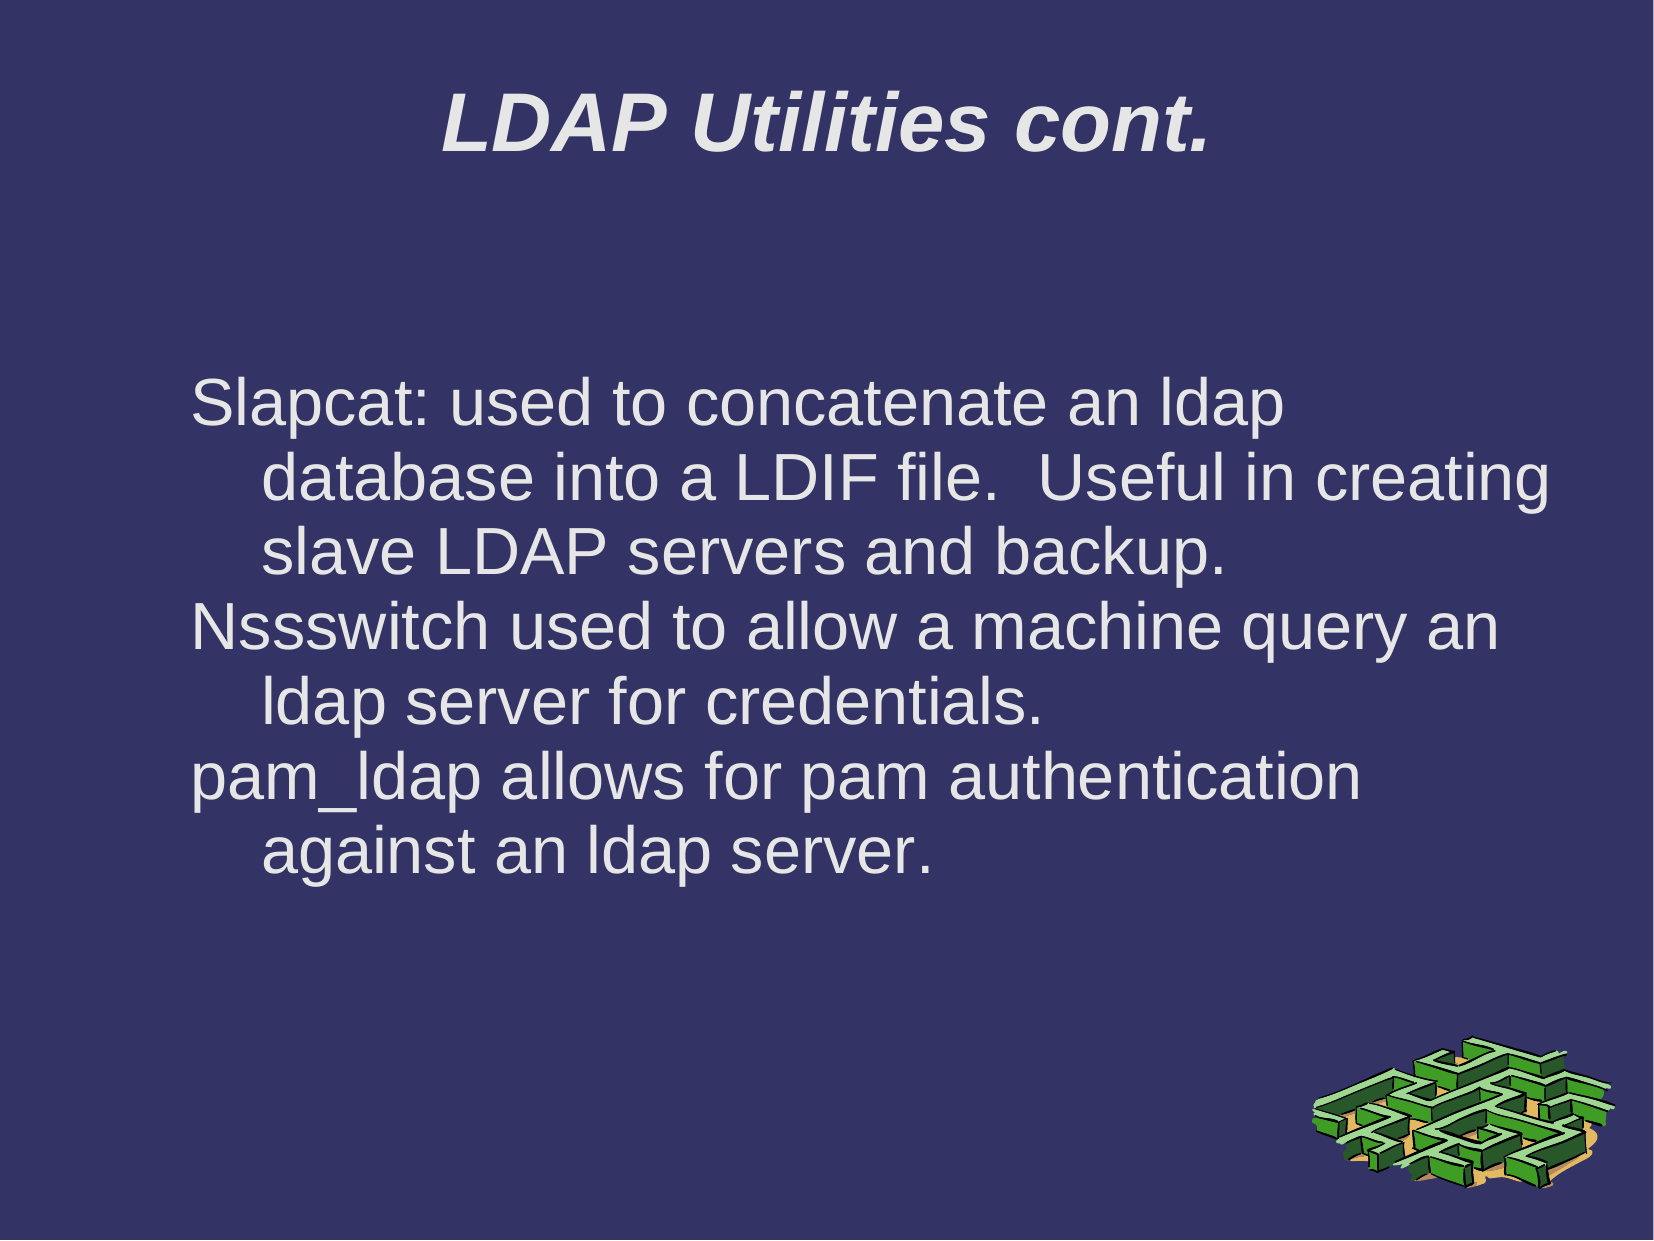

# LDAP Utilities cont.
Slapcat: used to concatenate an ldap database into a LDIF file. Useful in creating slave LDAP servers and backup.
Nssswitch used to allow a machine query an ldap server for credentials.
pam_ldap allows for pam authentication against an ldap server.